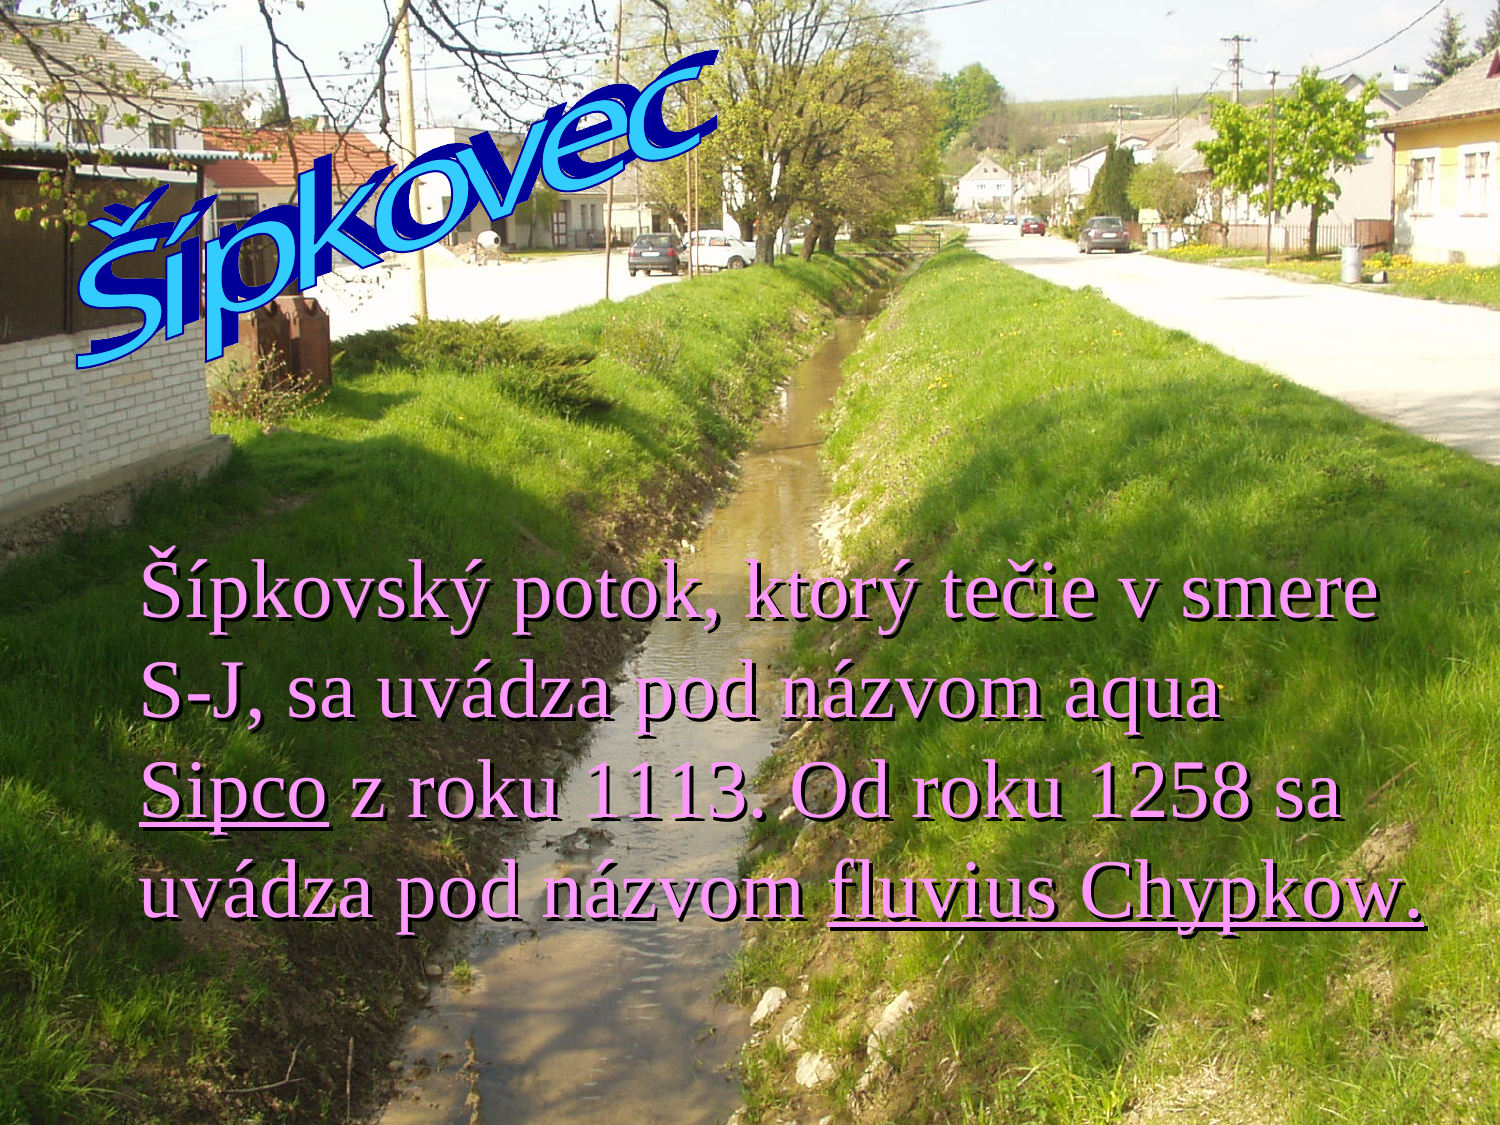

Šípkovec
# Šípkovský potok, ktorý tečie v smere S-J, sa uvádza pod názvom aqua Sipco z roku 1113. Od roku 1258 sa uvádza pod názvom fluvius Chypkow.